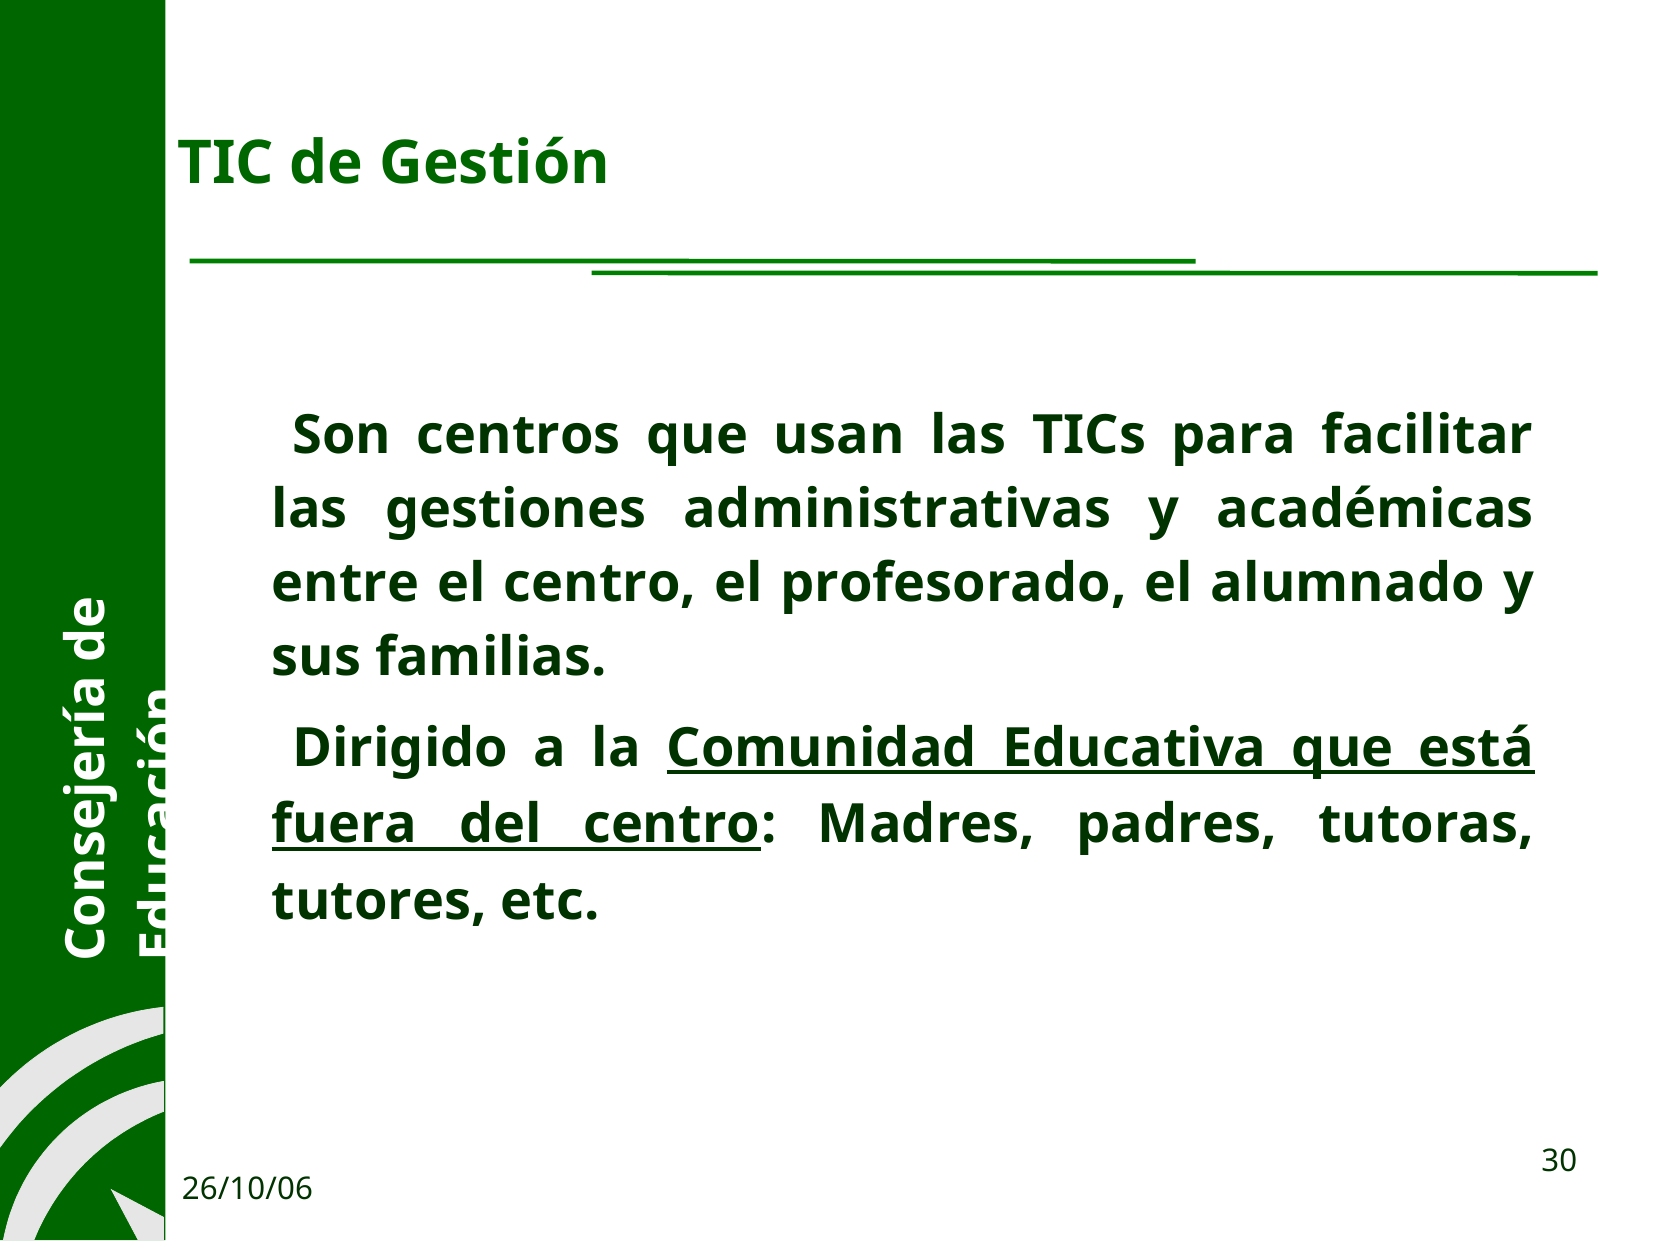

# TIC de Gestión
Son centros que usan las TICs para facilitar las gestiones administrativas y académicas entre el centro, el profesorado, el alumnado y sus familias.
Dirigido a la Comunidad Educativa que está fuera del centro: Madres, padres, tutoras, tutores, etc.
30